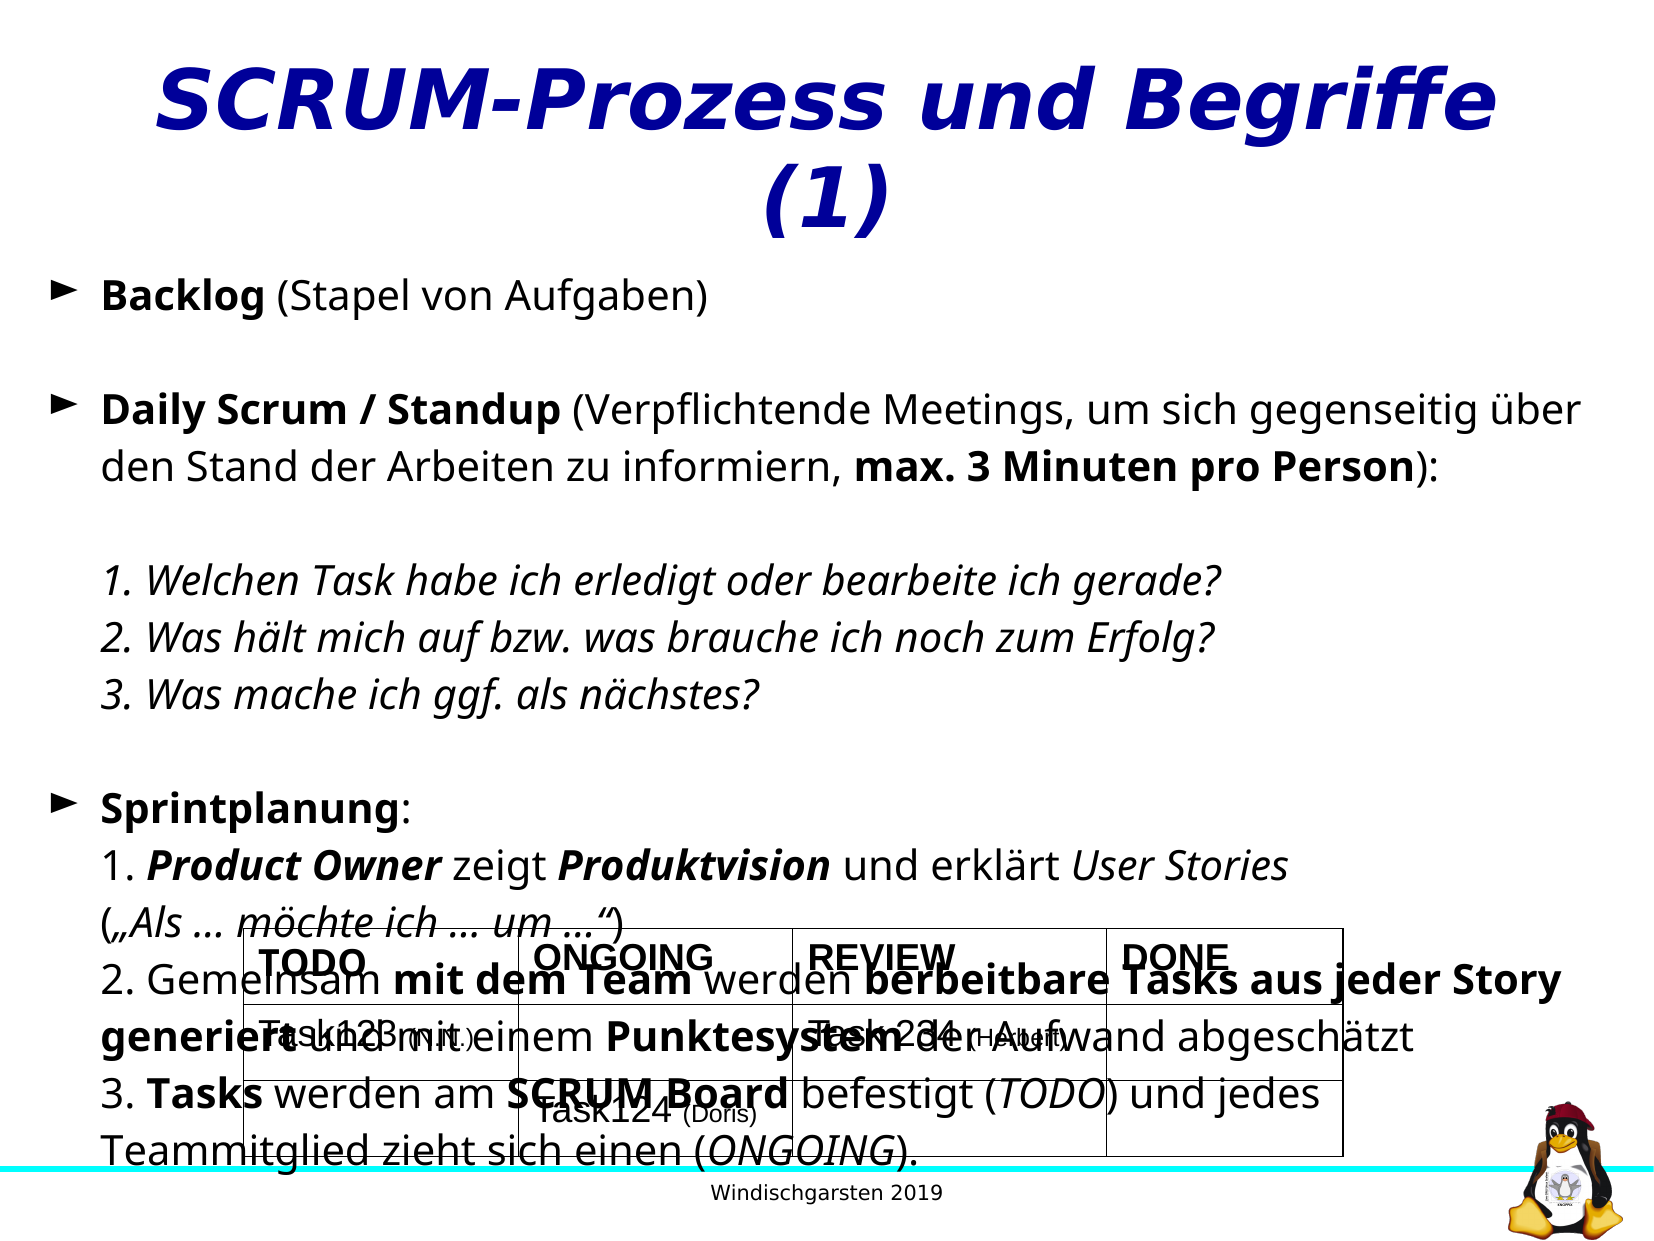

# SCRUM-Prozess und Begriffe (1)
Backlog (Stapel von Aufgaben)
Daily Scrum / Standup (Verpflichtende Meetings, um sich gegenseitig über den Stand der Arbeiten zu informiern, max. 3 Minuten pro Person):
1. Welchen Task habe ich erledigt oder bearbeite ich gerade?
2. Was hält mich auf bzw. was brauche ich noch zum Erfolg?
3. Was mache ich ggf. als nächstes?
Sprintplanung:
1. Product Owner zeigt Produktvision und erklärt User Stories
(„Als … möchte ich … um ...“)
2. Gemeinsam mit dem Team werden berbeitbare Tasks aus jeder Story generiert und mit einem Punktesystem der Aufwand abgeschätzt
3. Tasks werden am SCRUM Board befestigt (TODO) und jedes Teammitglied zieht sich einen (ONGOING).
| TODO | ONGOING | REVIEW | DONE |
| --- | --- | --- | --- |
| Task123 (N.N.) | | Task 234 (Herbert) | |
| | Task124 (Doris) | | |